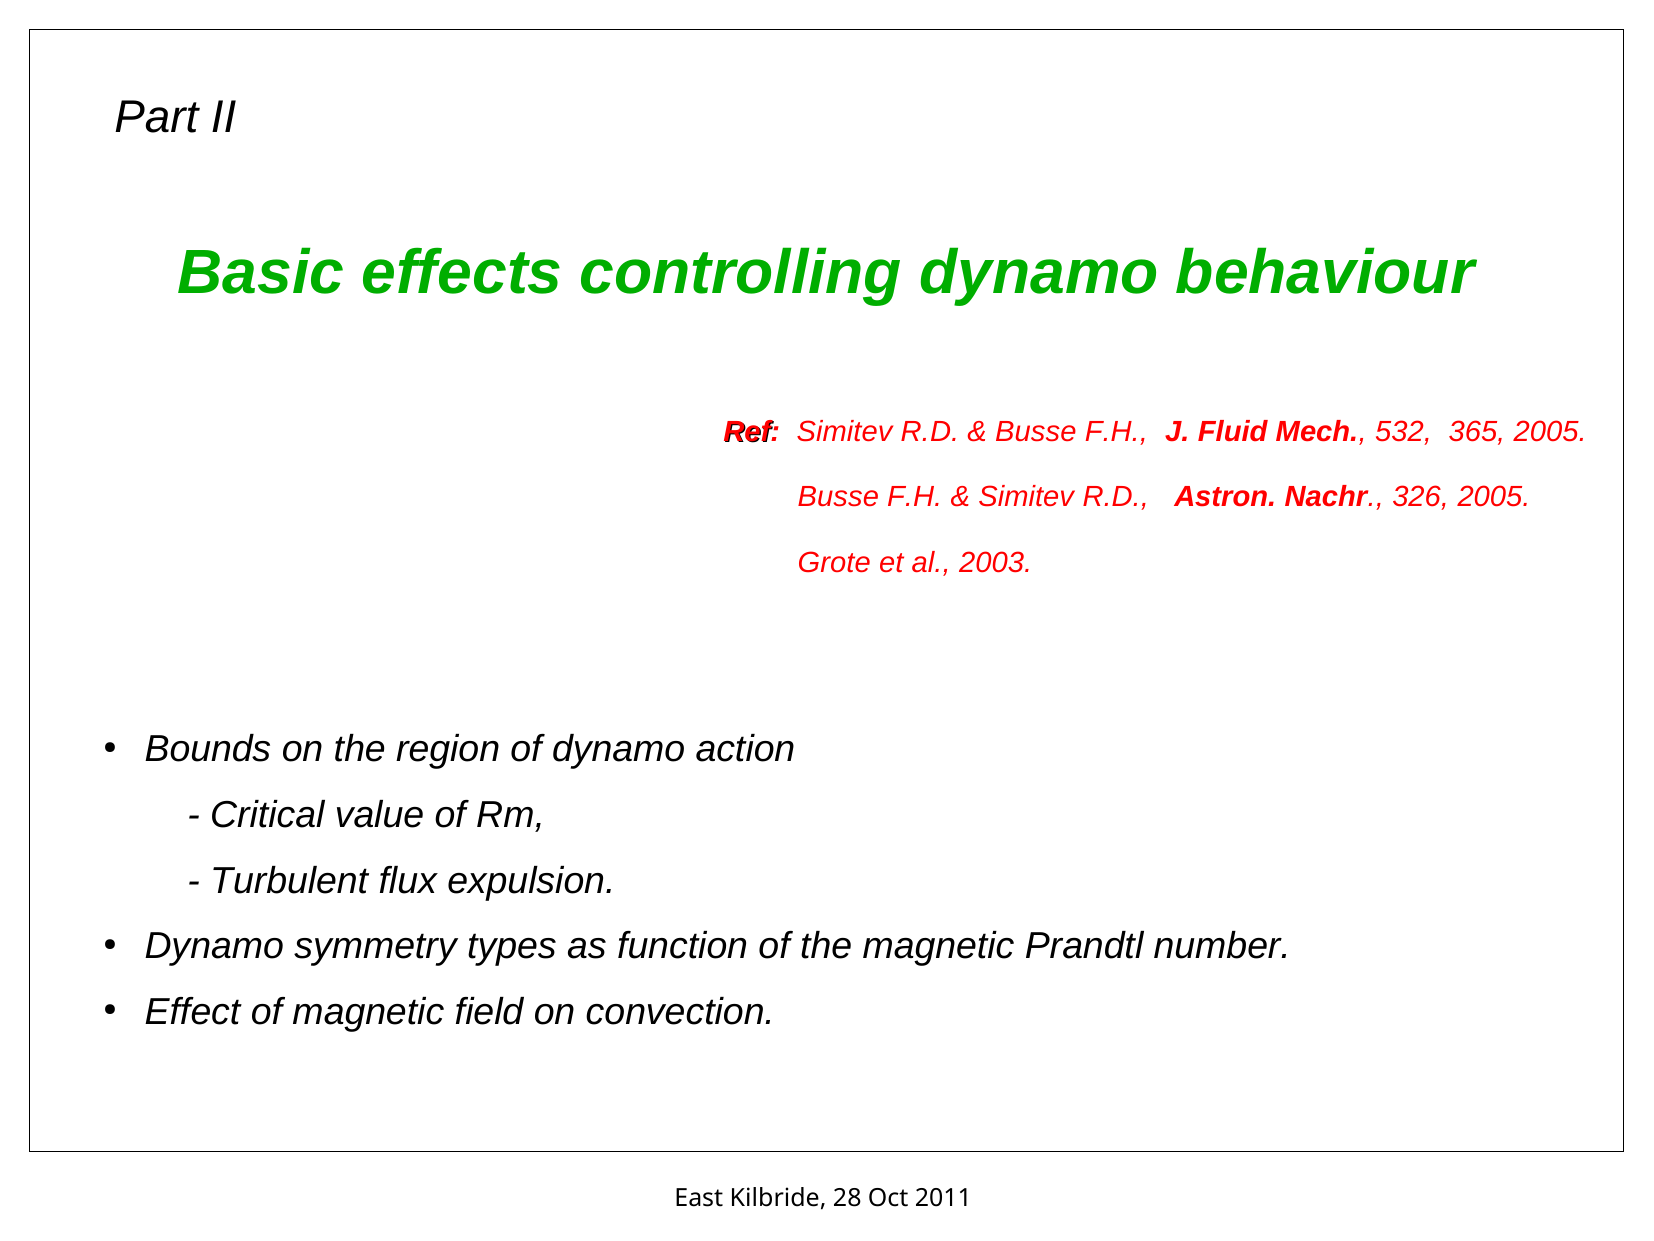

Part II
Basic effects controlling dynamo behaviour
Ref: Simitev R.D. & Busse F.H., J. Fluid Mech., 532, 365, 2005.
 Busse F.H. & Simitev R.D., Astron. Nachr., 326, 2005.
 Grote et al., 2003.
Bounds on the region of dynamo action
 - Critical value of Rm,
 - Turbulent flux expulsion.
Dynamo symmetry types as function of the magnetic Prandtl number.
Effect of magnetic field on convection.
East Kilbride, 28 Oct 2011